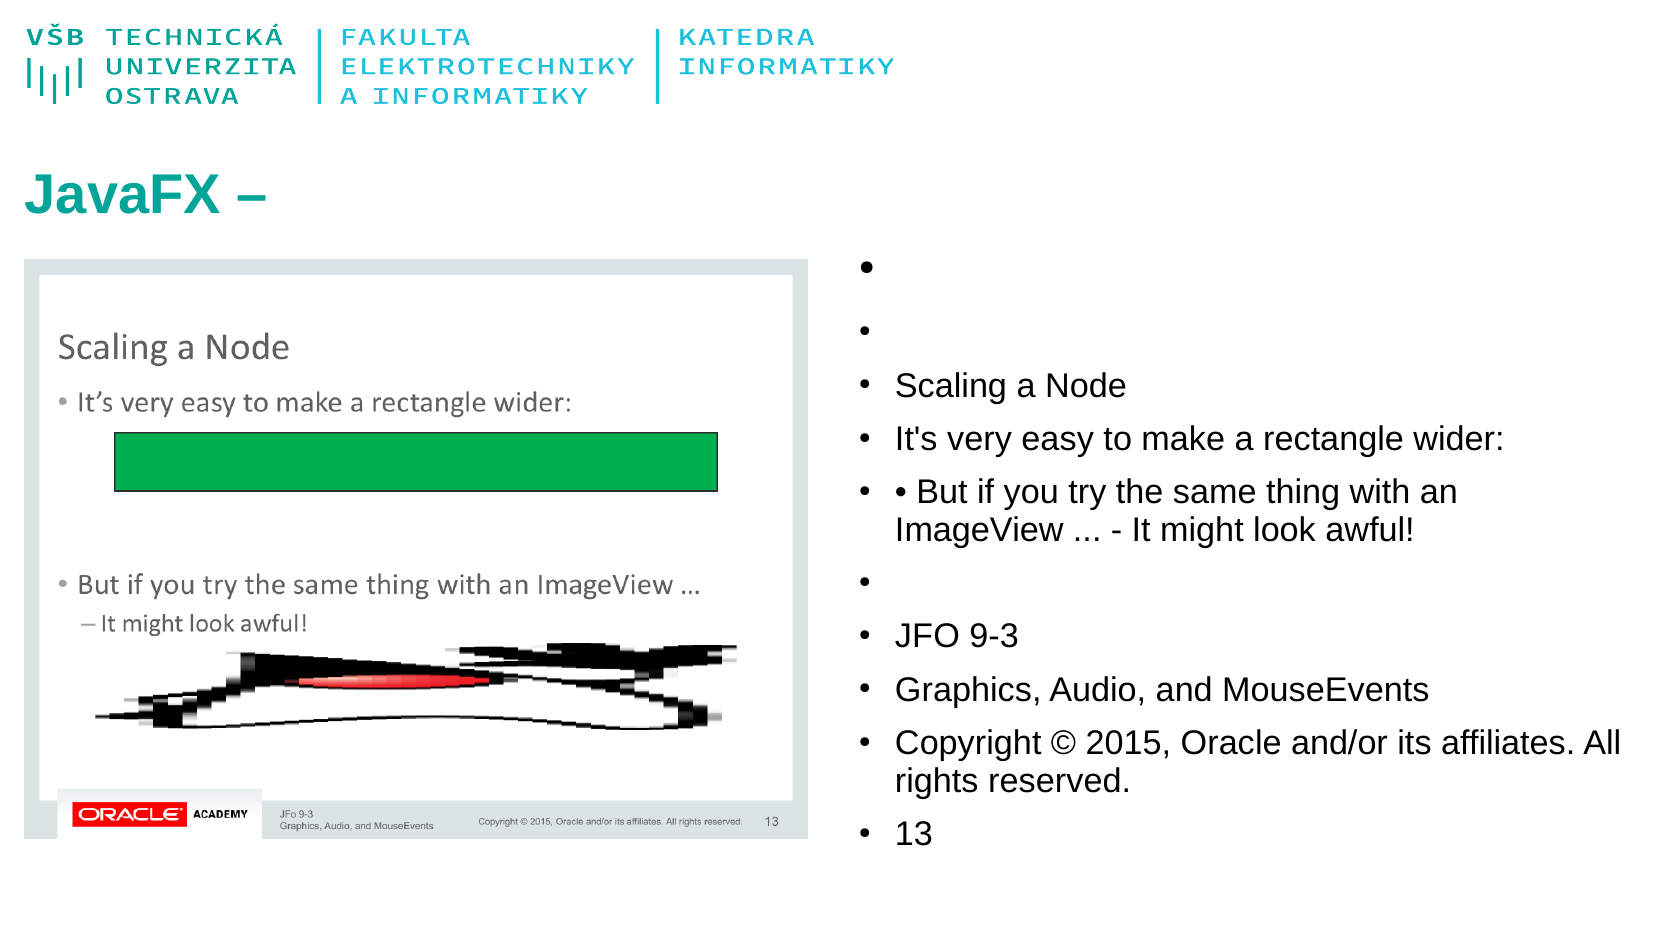

# JavaFX –
﻿
Scaling a Node
It's very easy to make a rectangle wider:
• But if you try the same thing with an ImageView ... - It might look awful!
JFO 9-3
Graphics, Audio, and MouseEvents
Copyright © 2015, Oracle and/or its affiliates. All rights reserved.
13